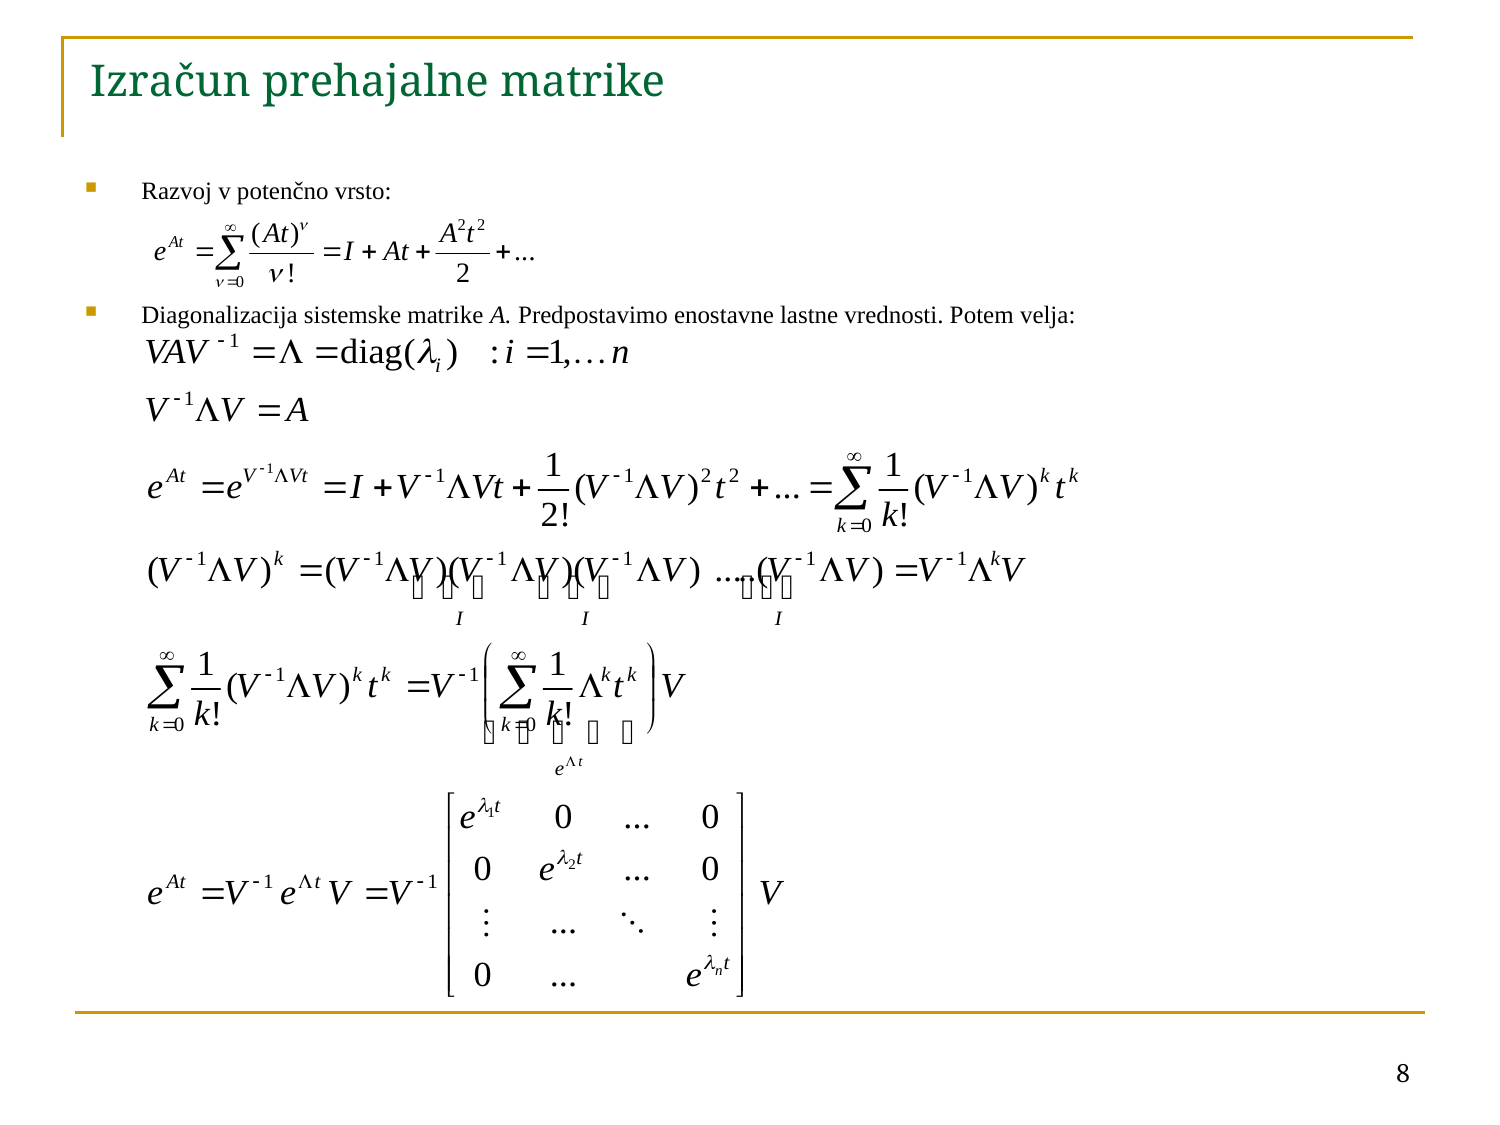

Izračun prehajalne matrike
# Razvoj v potenčno vrsto:
Diagonalizacija sistemske matrike A. Predpostavimo enostavne lastne vrednosti. Potem velja: